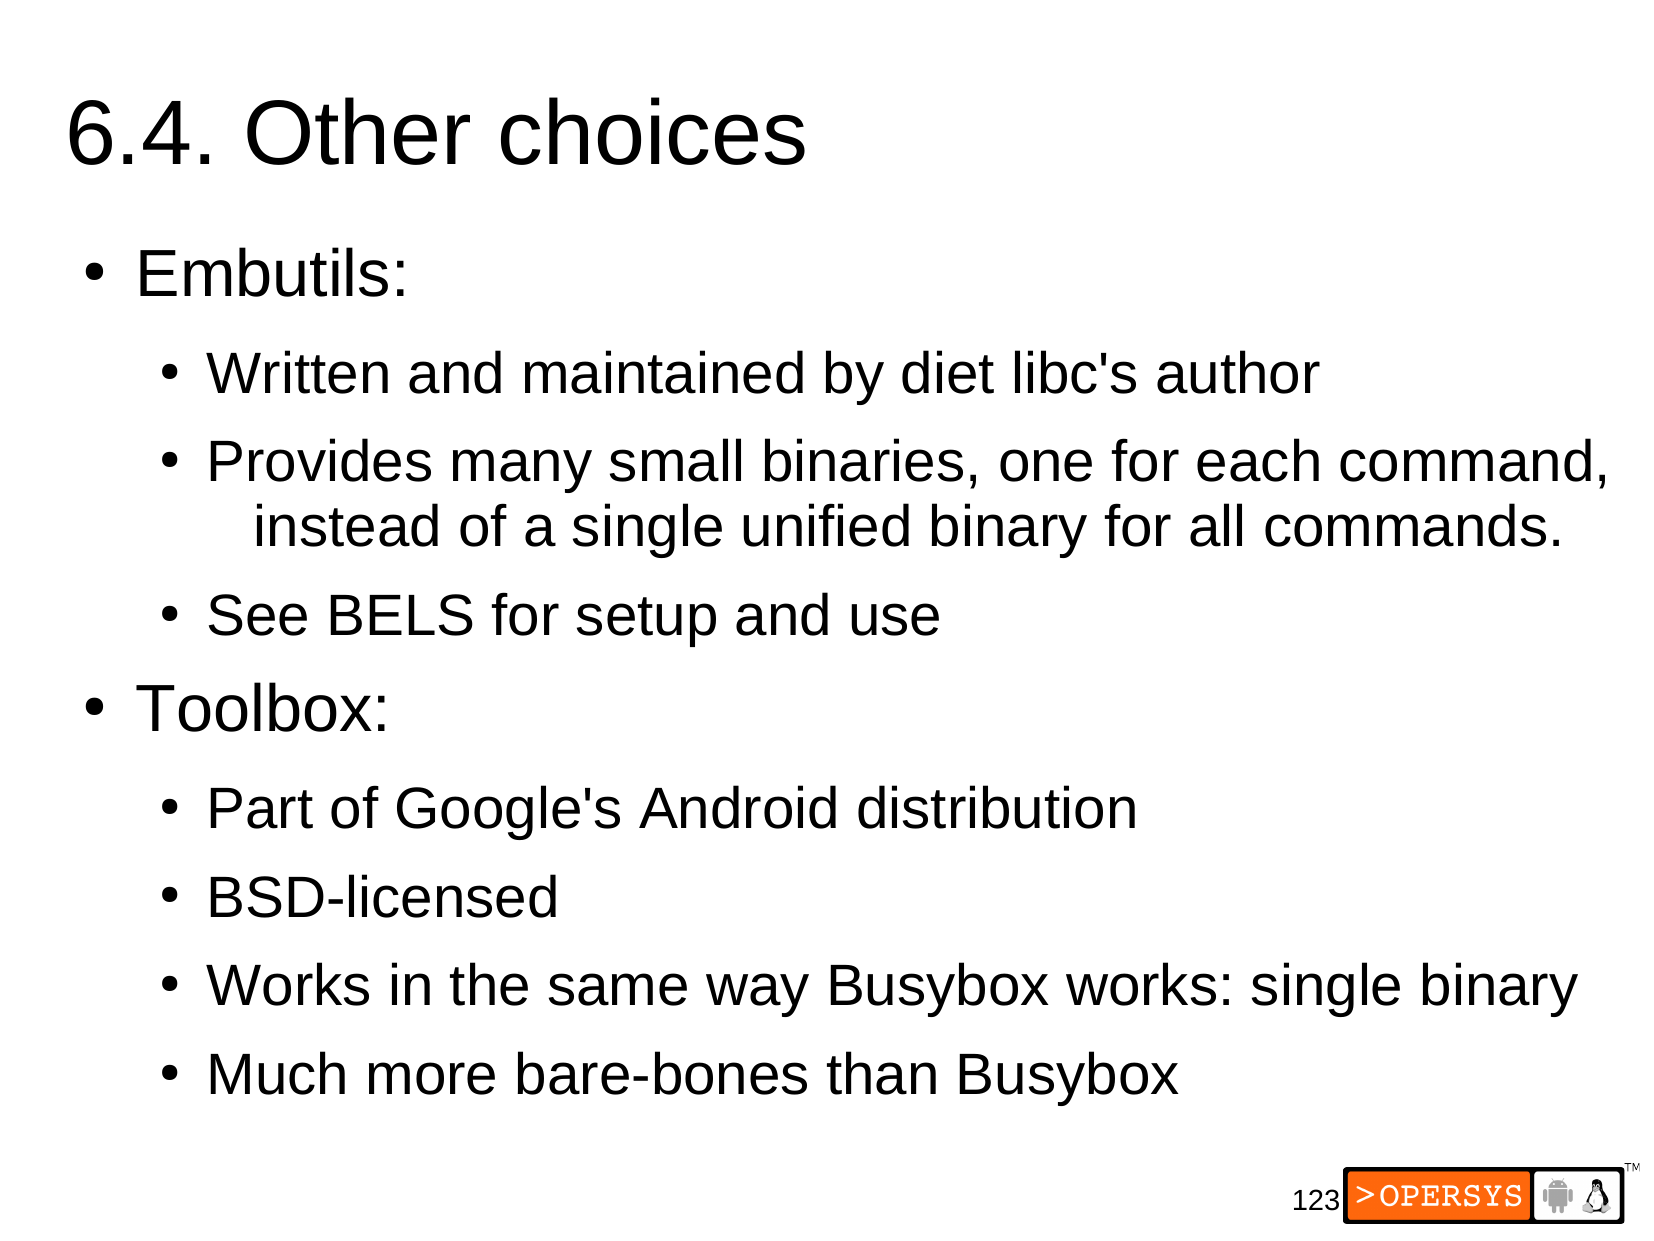

# 6.4. Other choices
Embutils:
Written and maintained by diet libc's author
Provides many small binaries, one for each command, instead of a single unified binary for all commands.
See BELS for setup and use
Toolbox:
Part of Google's Android distribution
BSD-licensed
Works in the same way Busybox works: single binary
Much more bare-bones than Busybox